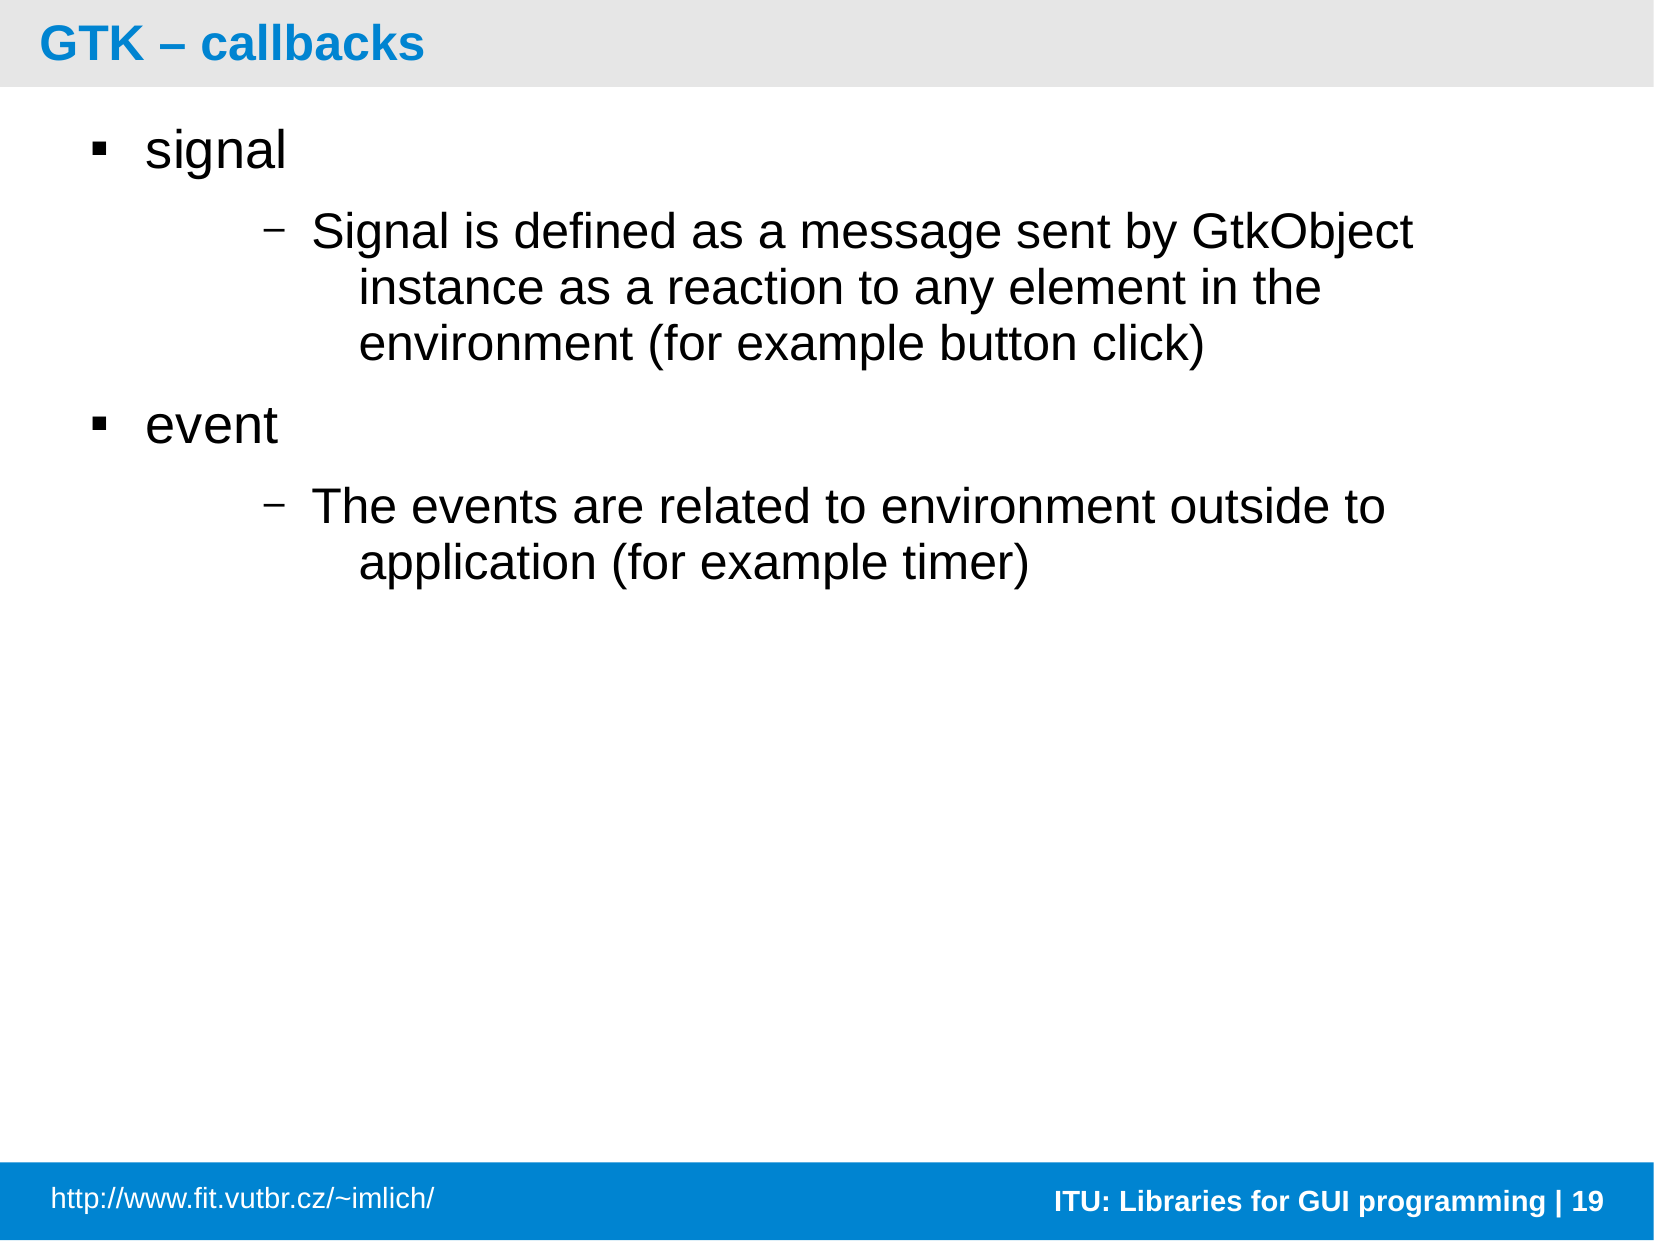

# GTK – callbacks
signal
Signal is defined as a message sent by GtkObject instance as a reaction to any element in the environment (for example button click)
event
The events are related to environment outside to application (for example timer)